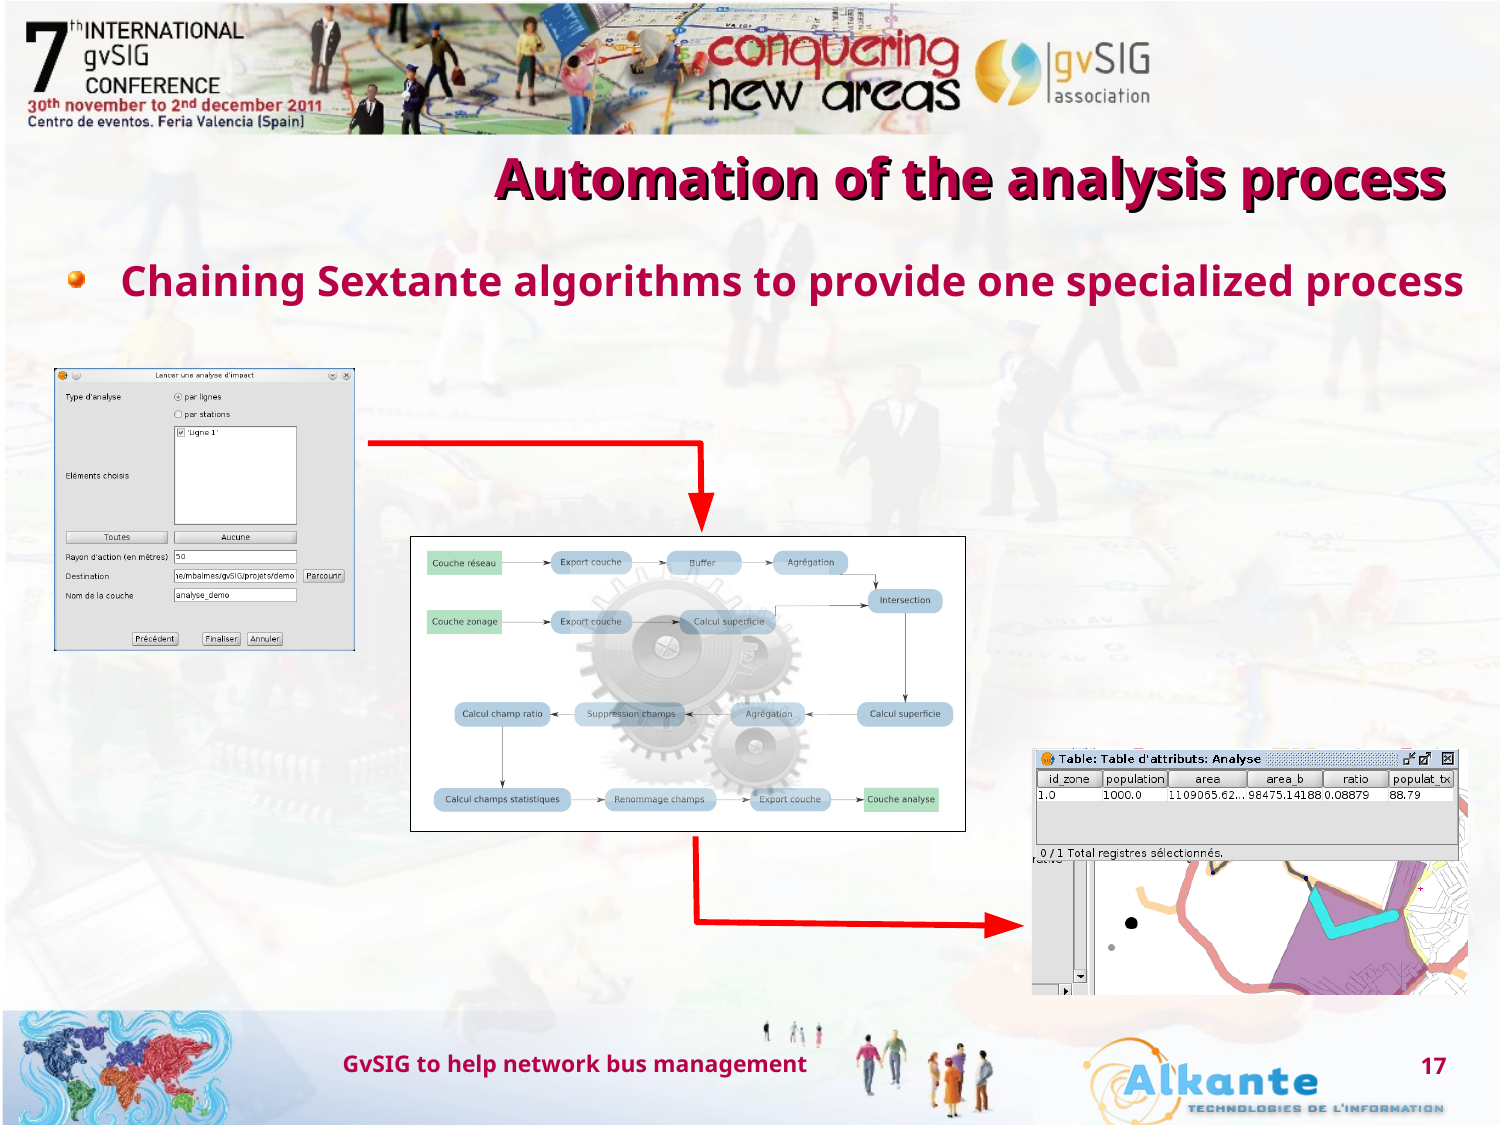

# Automation of the analysis process
Chaining Sextante algorithms to provide one specialized process
GvSIG to help network bus management
17